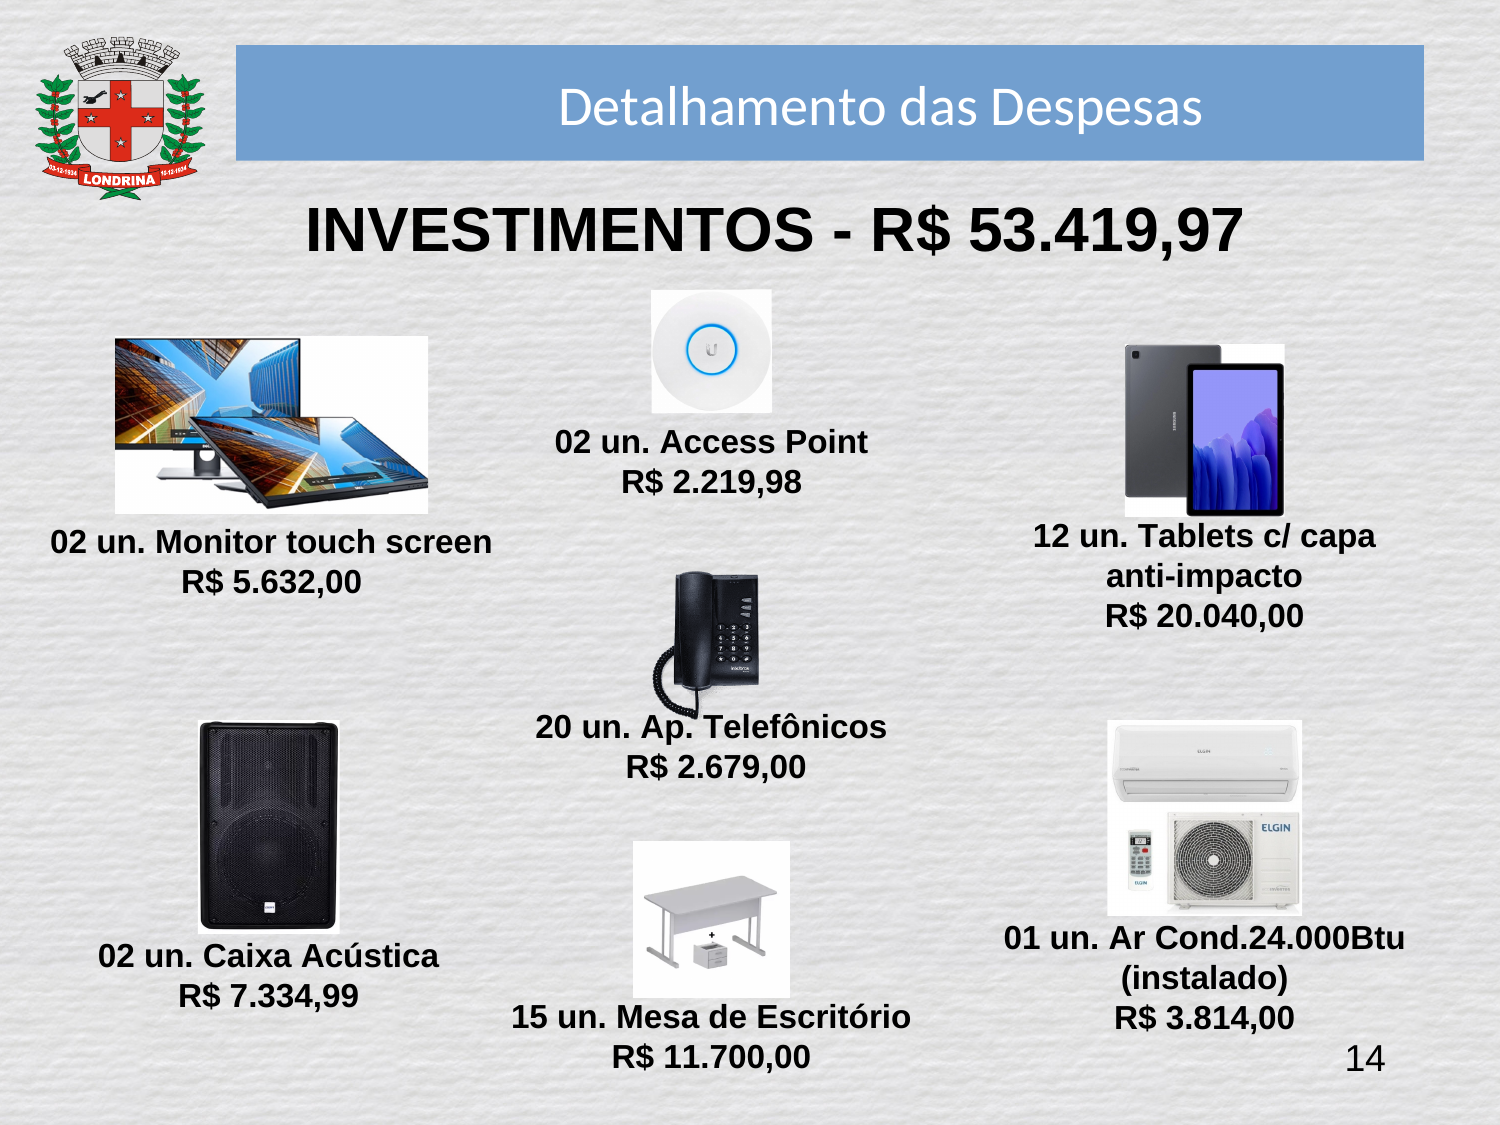

Detalhamento das Despesas
INVESTIMENTOS - R$ 53.419,97
02 un. Access Point
R$ 2.219,98
12 un. Tablets c/ capa anti-impacto
R$ 20.040,00
02 un. Monitor touch screen
R$ 5.632,00
20 un. Ap. Telefônicos
 R$ 2.679,00
01 un. Ar Cond.24.000Btu (instalado)
R$ 3.814,00
02 un. Caixa Acústica
R$ 7.334,99
15 un. Mesa de Escritório
R$ 11.700,00